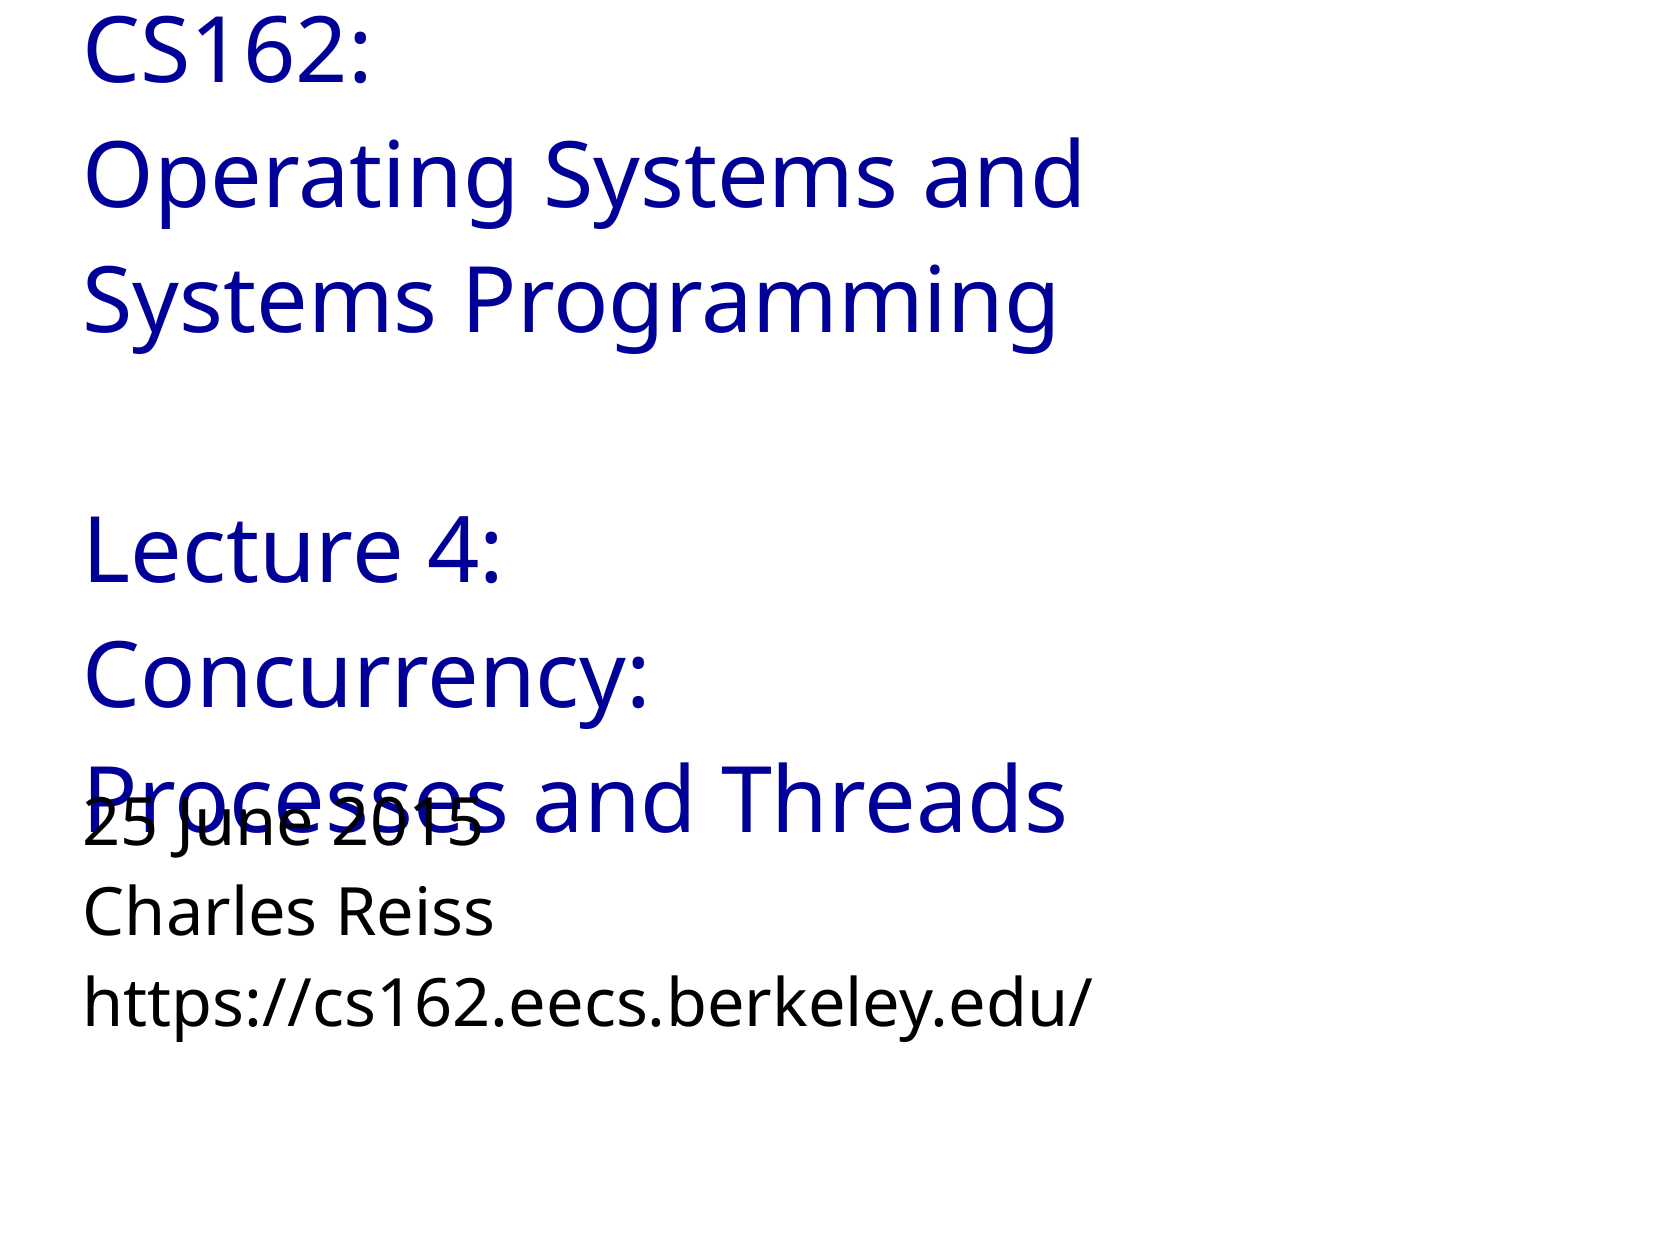

# CS162: Operating Systems and Systems Programming Lecture 4: Concurrency: Processes and Threads
25 June 2015
Charles Reiss
https://cs162.eecs.berkeley.edu/